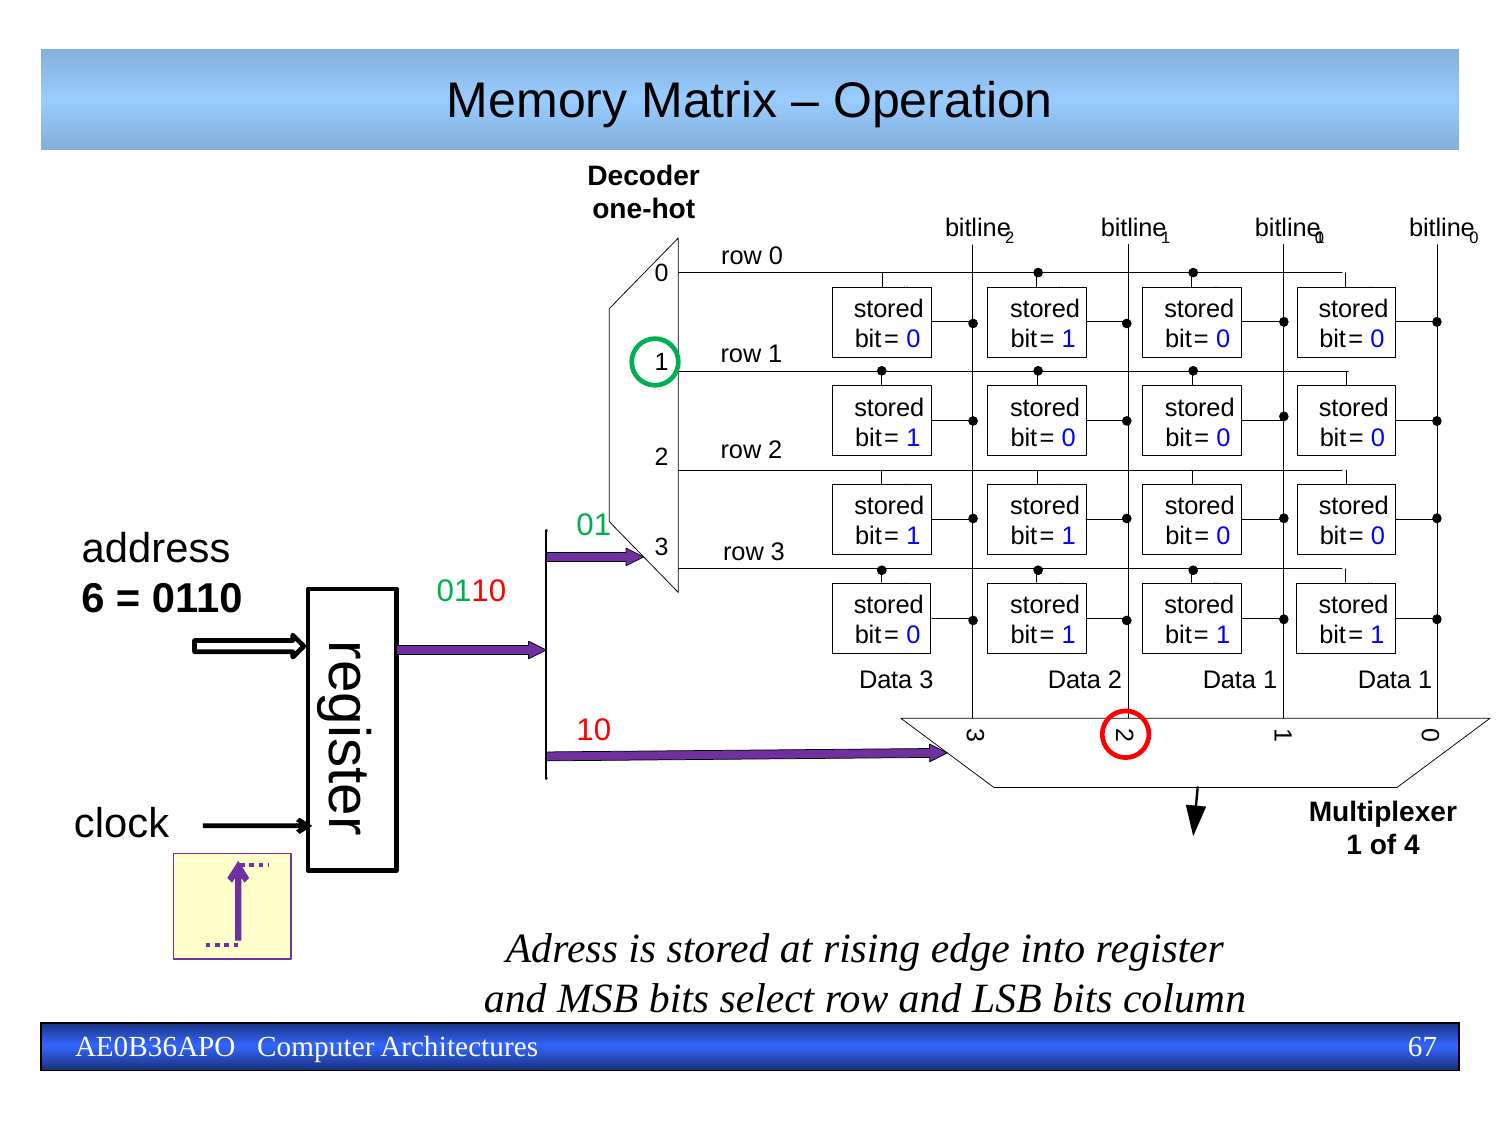

# Memory Matrix – Operation
address
6 = 0110
register
clock
Adress is stored at rising edge into register
and MSB bits select row and LSB bits column
AE0B36APO Computer Architectures
67